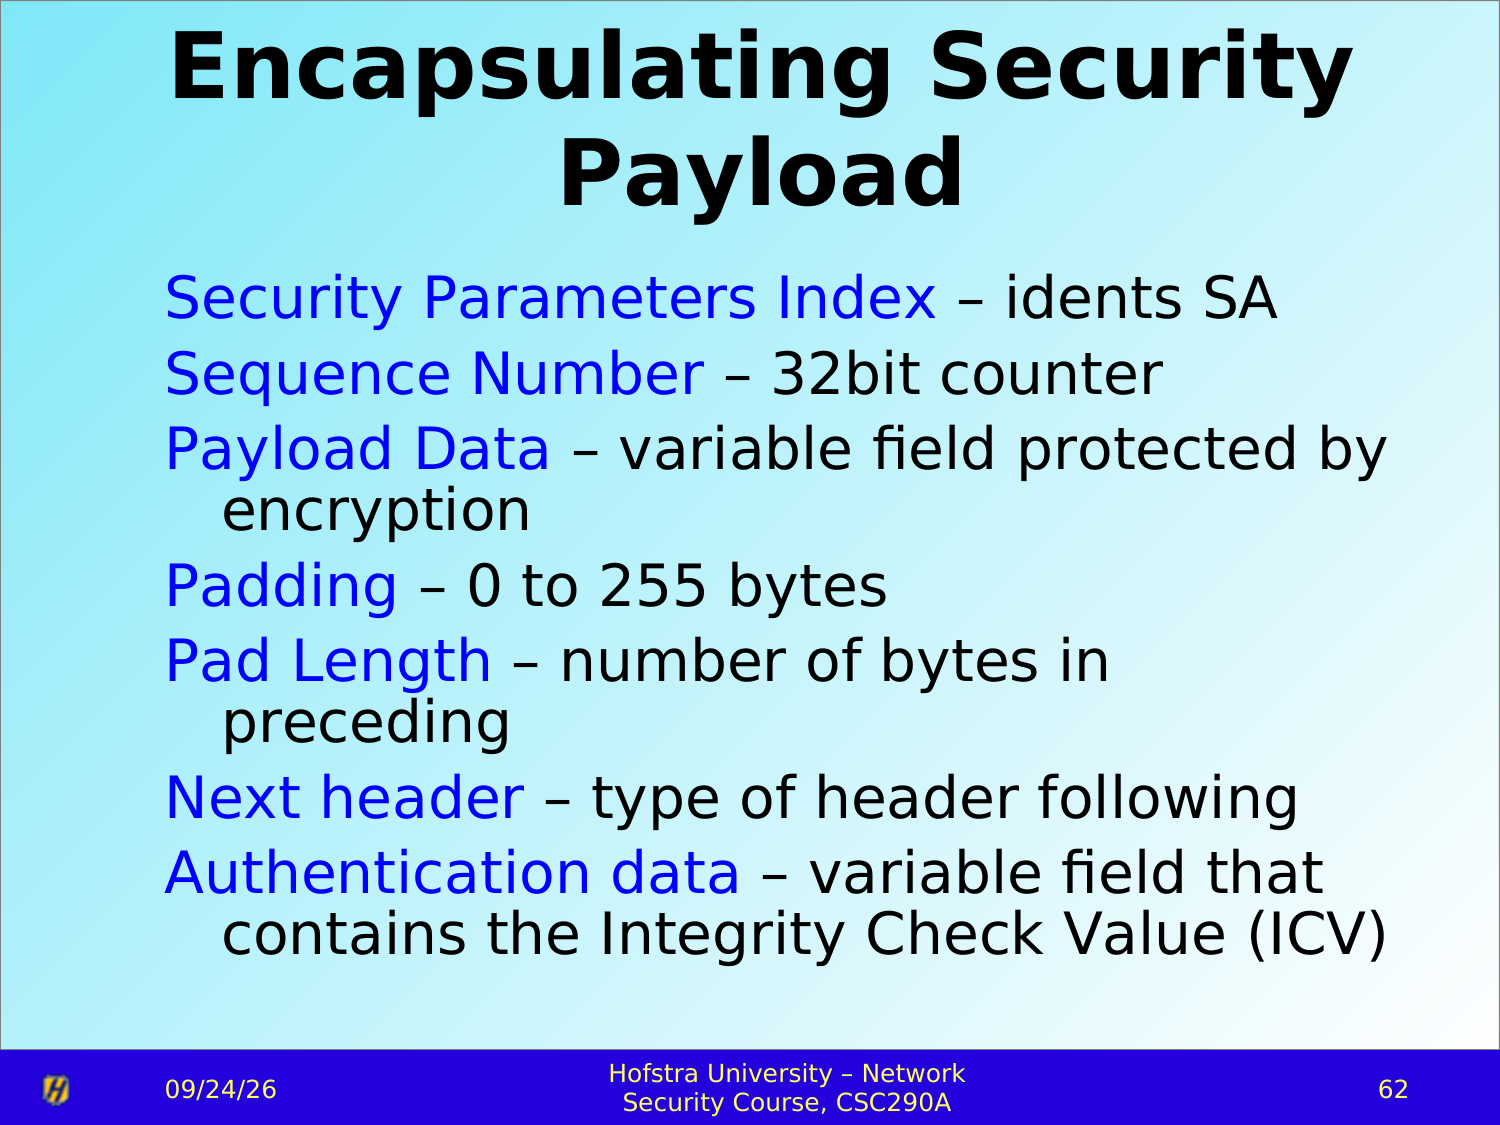

# Encapsulating Security Payload
Security Parameters Index – idents SA
Sequence Number – 32bit counter
Payload Data – variable field protected by encryption
Padding – 0 to 255 bytes
Pad Length – number of bytes in preceding
Next header – type of header following
Authentication data – variable field that contains the Integrity Check Value (ICV)
62